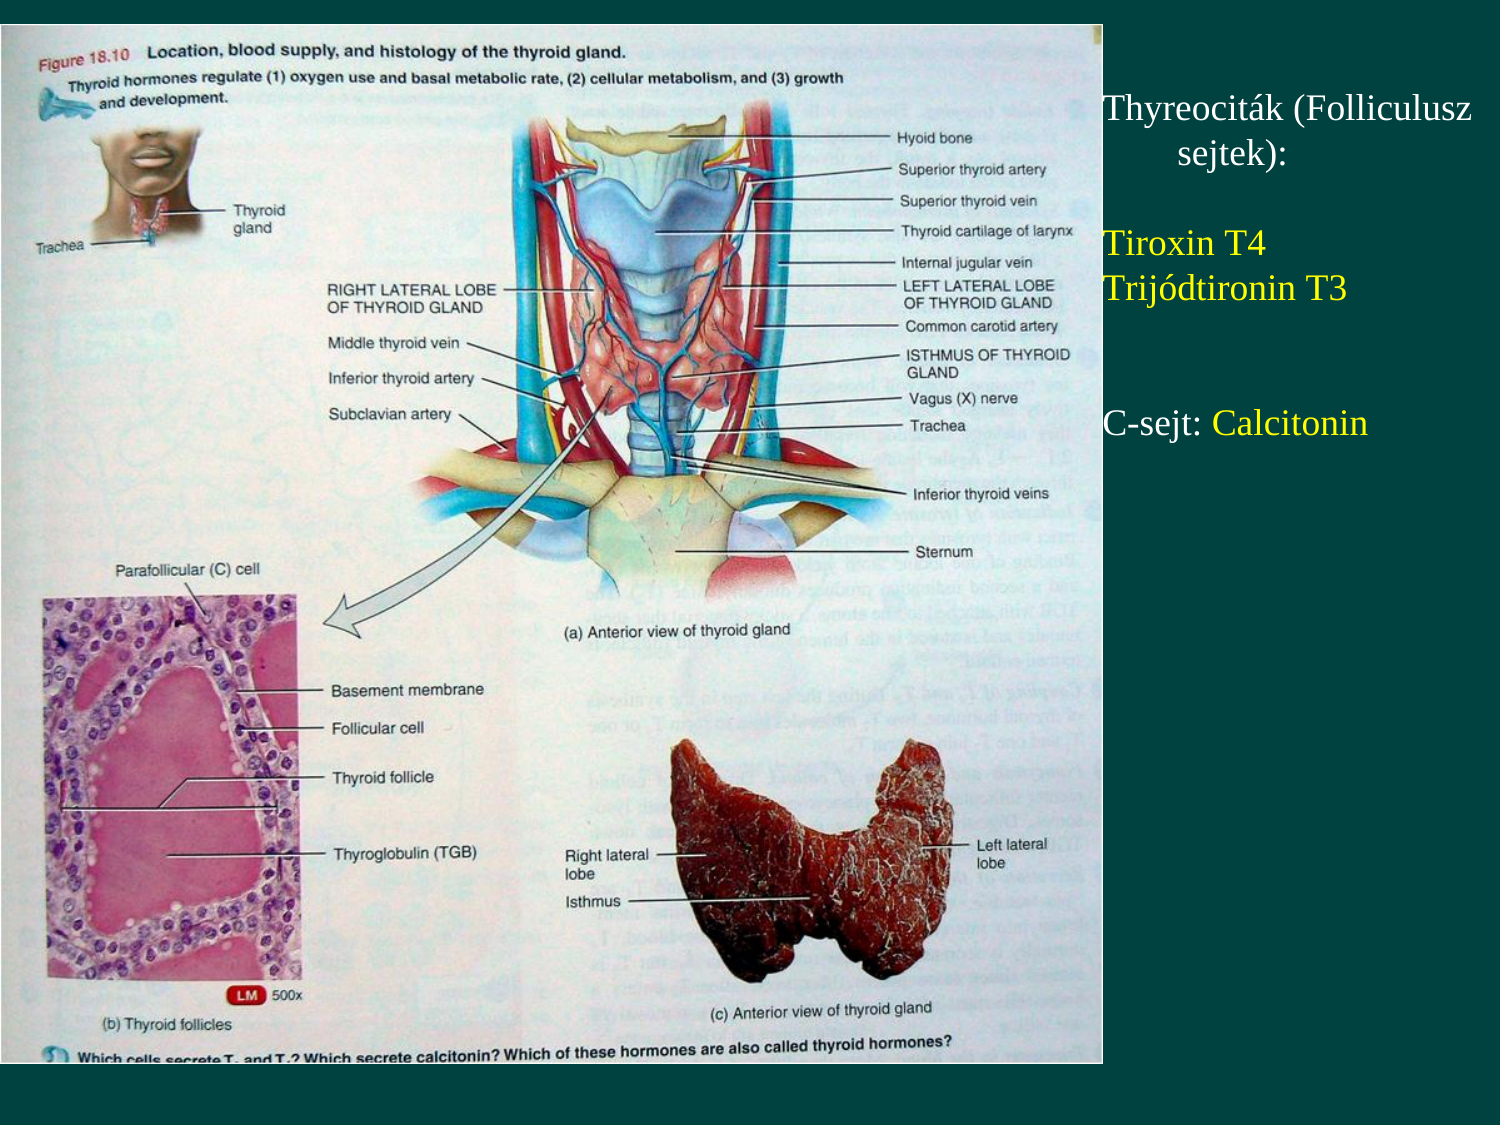

# Pajzsmirigy
Thyreociták (Folliculusz sejtek):
Tiroxin T4
Trijódtironin T3
C-sejt: Calcitonin